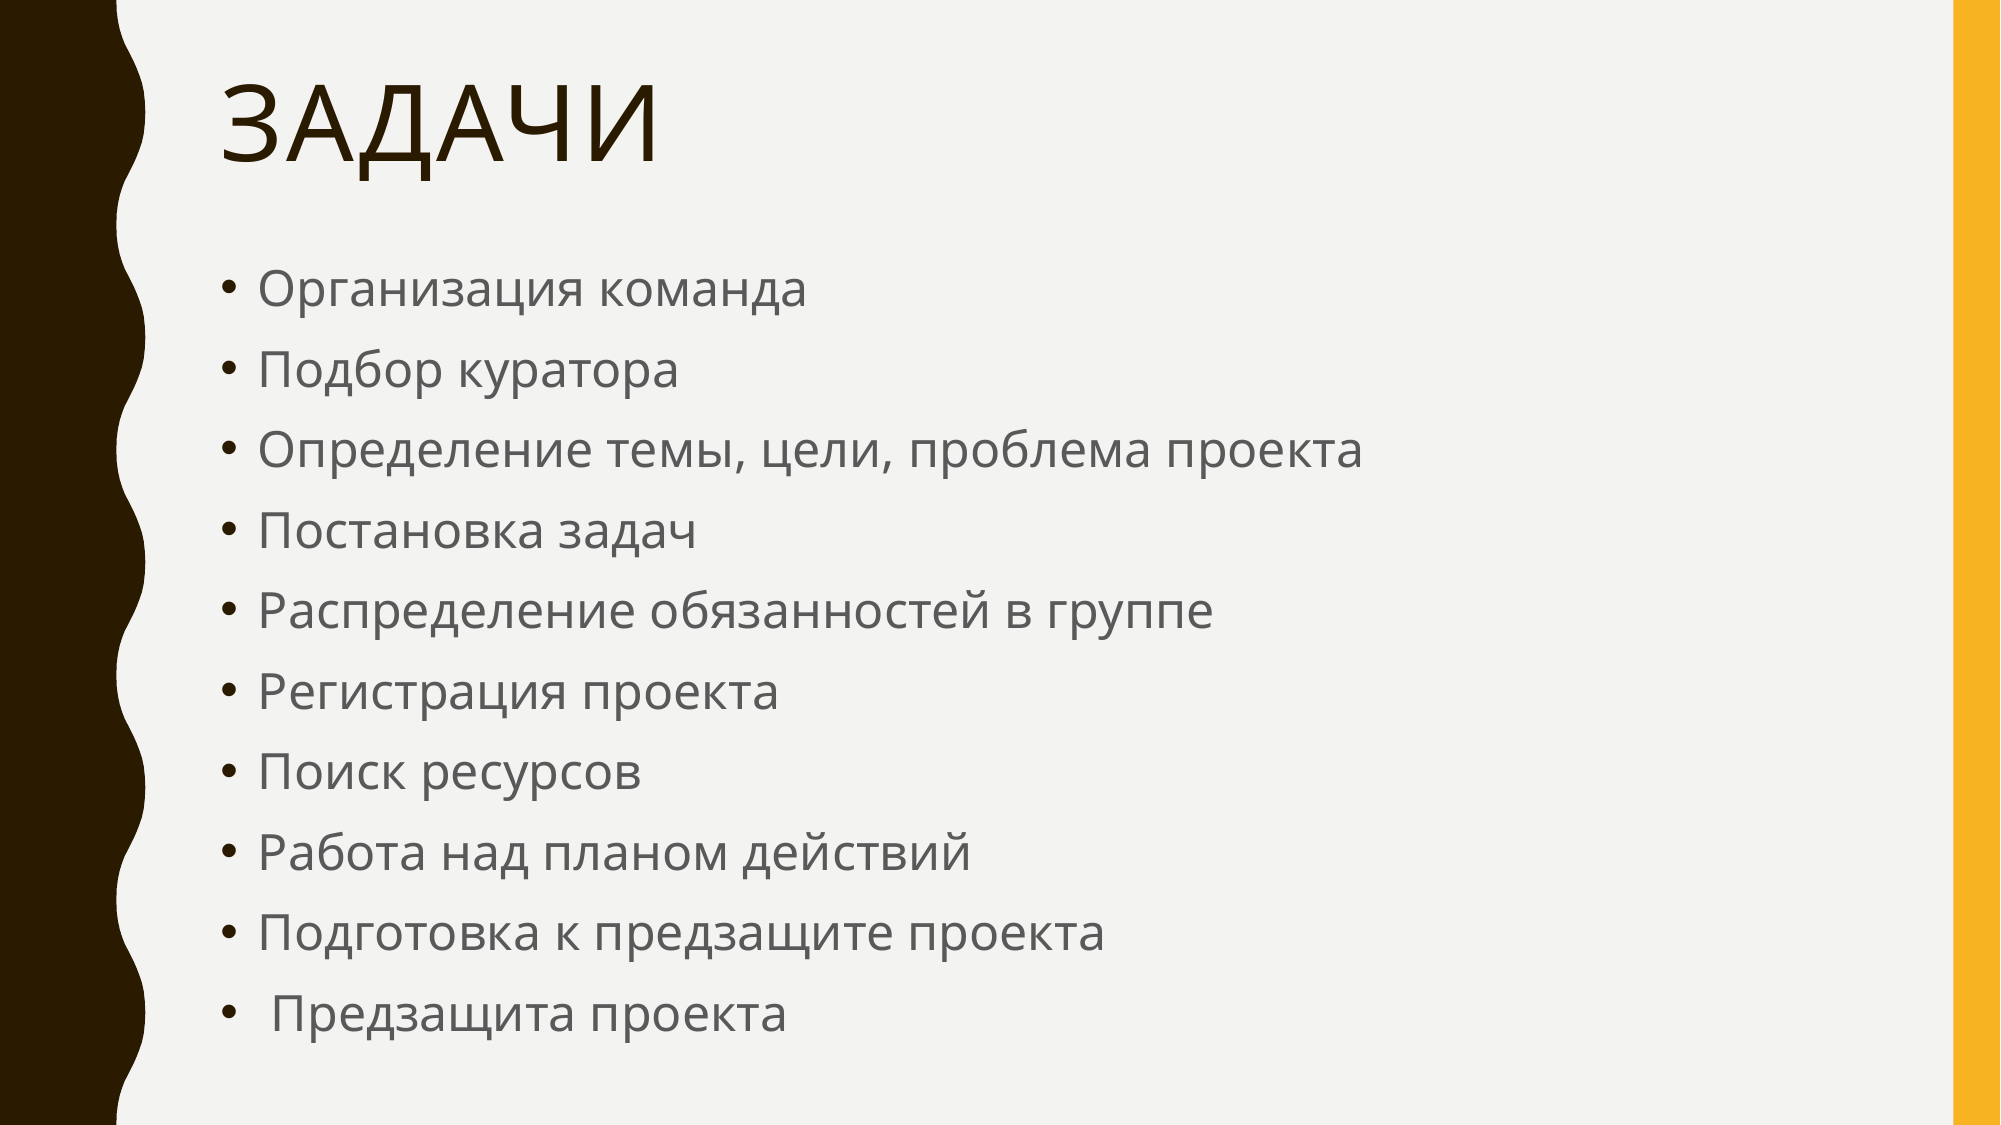

# Задачи
Организация команда
Подбор куратора
Определение темы, цели, проблема проекта
Постановка задач
Распределение обязанностей в группе
Регистрация проекта
Поиск ресурсов
Работа над планом действий
Подготовка к предзащите проекта
 Предзащита проекта